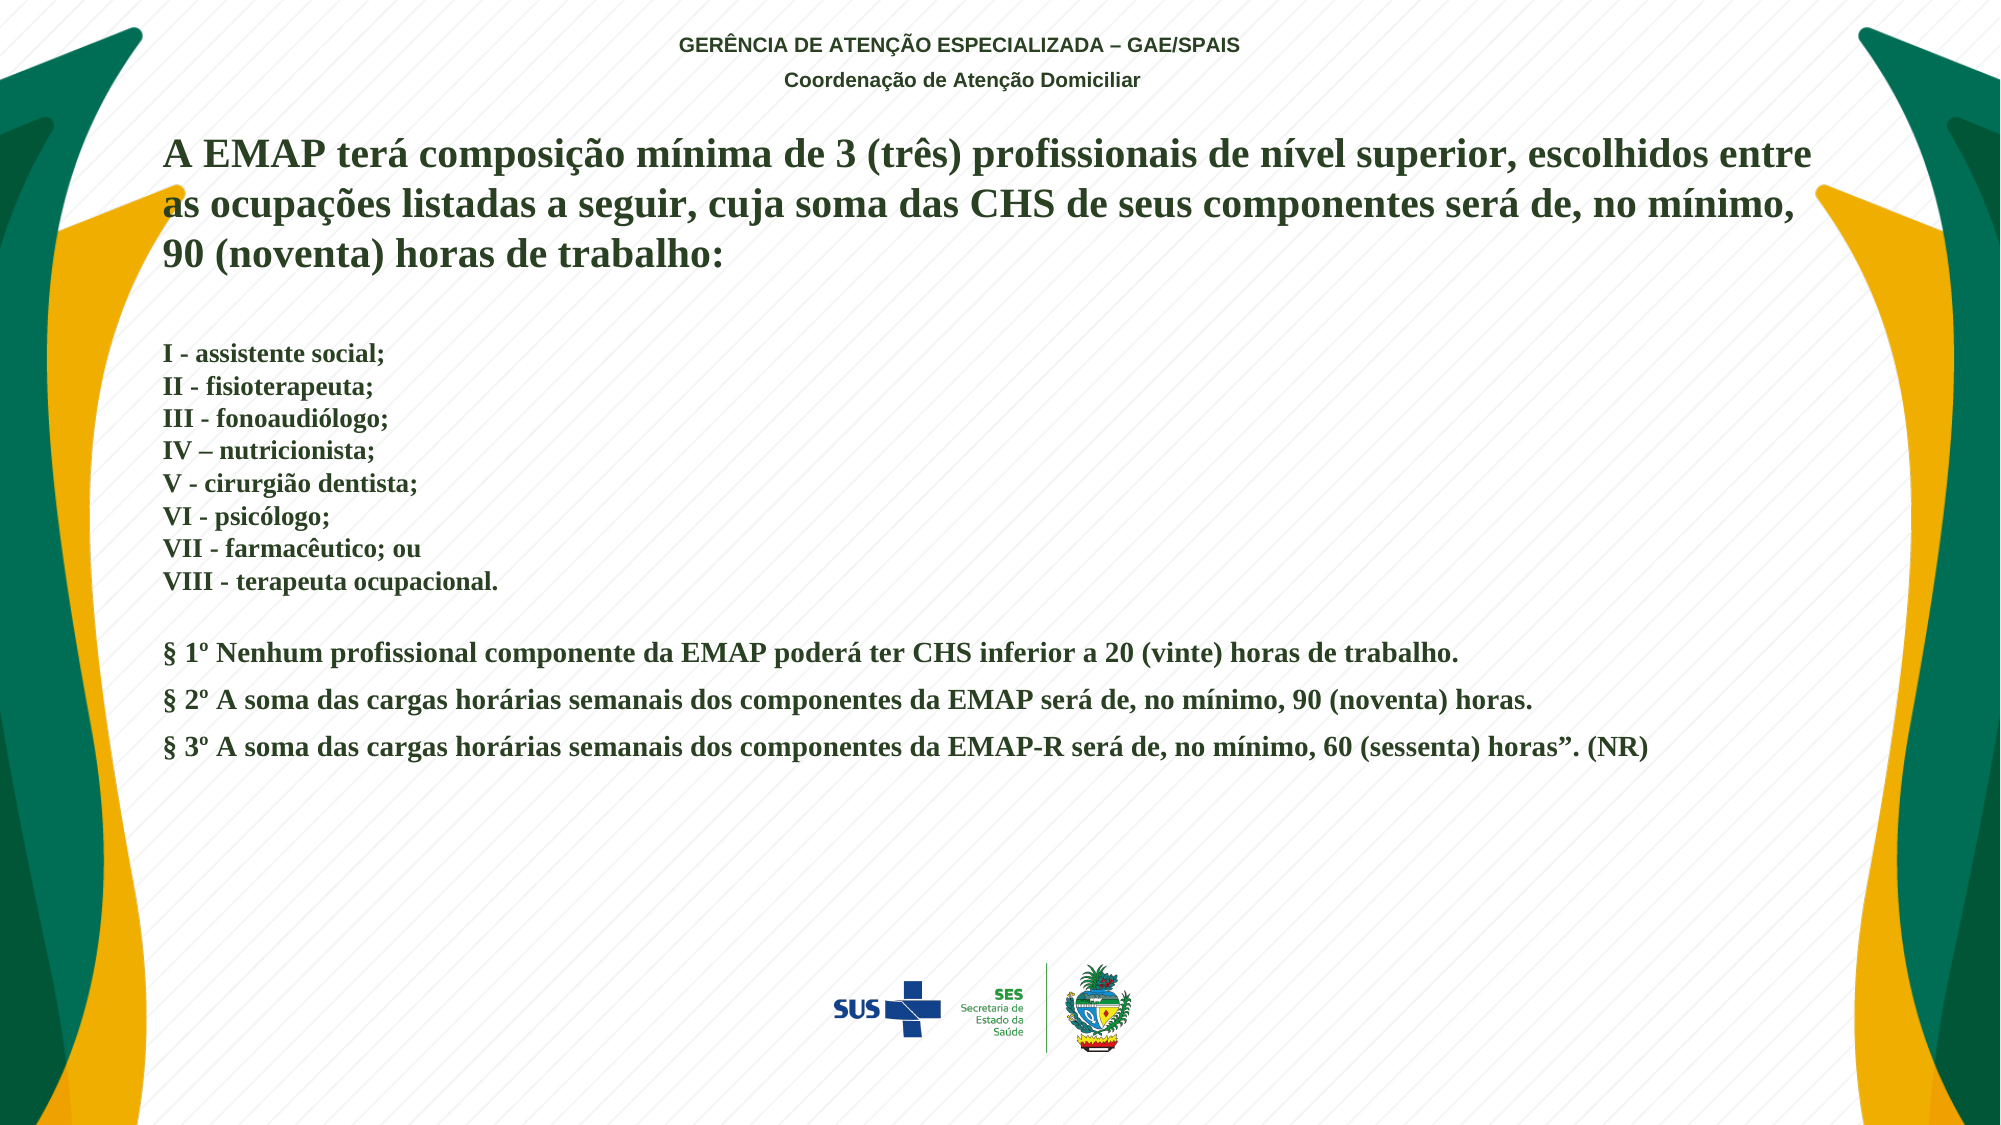

GERÊNCIA DE ATENÇÃO ESPECIALIZADA – GAE/SPAIS
 Coordenação de Atenção Domiciliar
A EMAP terá composição mínima de 3 (três) profissionais de nível superior, escolhidos entre as ocupações listadas a seguir, cuja soma das CHS de seus componentes será de, no mínimo, 90 (noventa) horas de trabalho:
I - assistente social;
II - fisioterapeuta;
III - fonoaudiólogo;
IV – nutricionista;
V - cirurgião dentista;
VI - psicólogo;
VII - farmacêutico; ou
VIII - terapeuta ocupacional.
§ 1º Nenhum profissional componente da EMAP poderá ter CHS inferior a 20 (vinte) horas de trabalho.
§ 2º A soma das cargas horárias semanais dos componentes da EMAP será de, no mínimo, 90 (noventa) horas.
§ 3º A soma das cargas horárias semanais dos componentes da EMAP-R será de, no mínimo, 60 (sessenta) horas”. (NR)